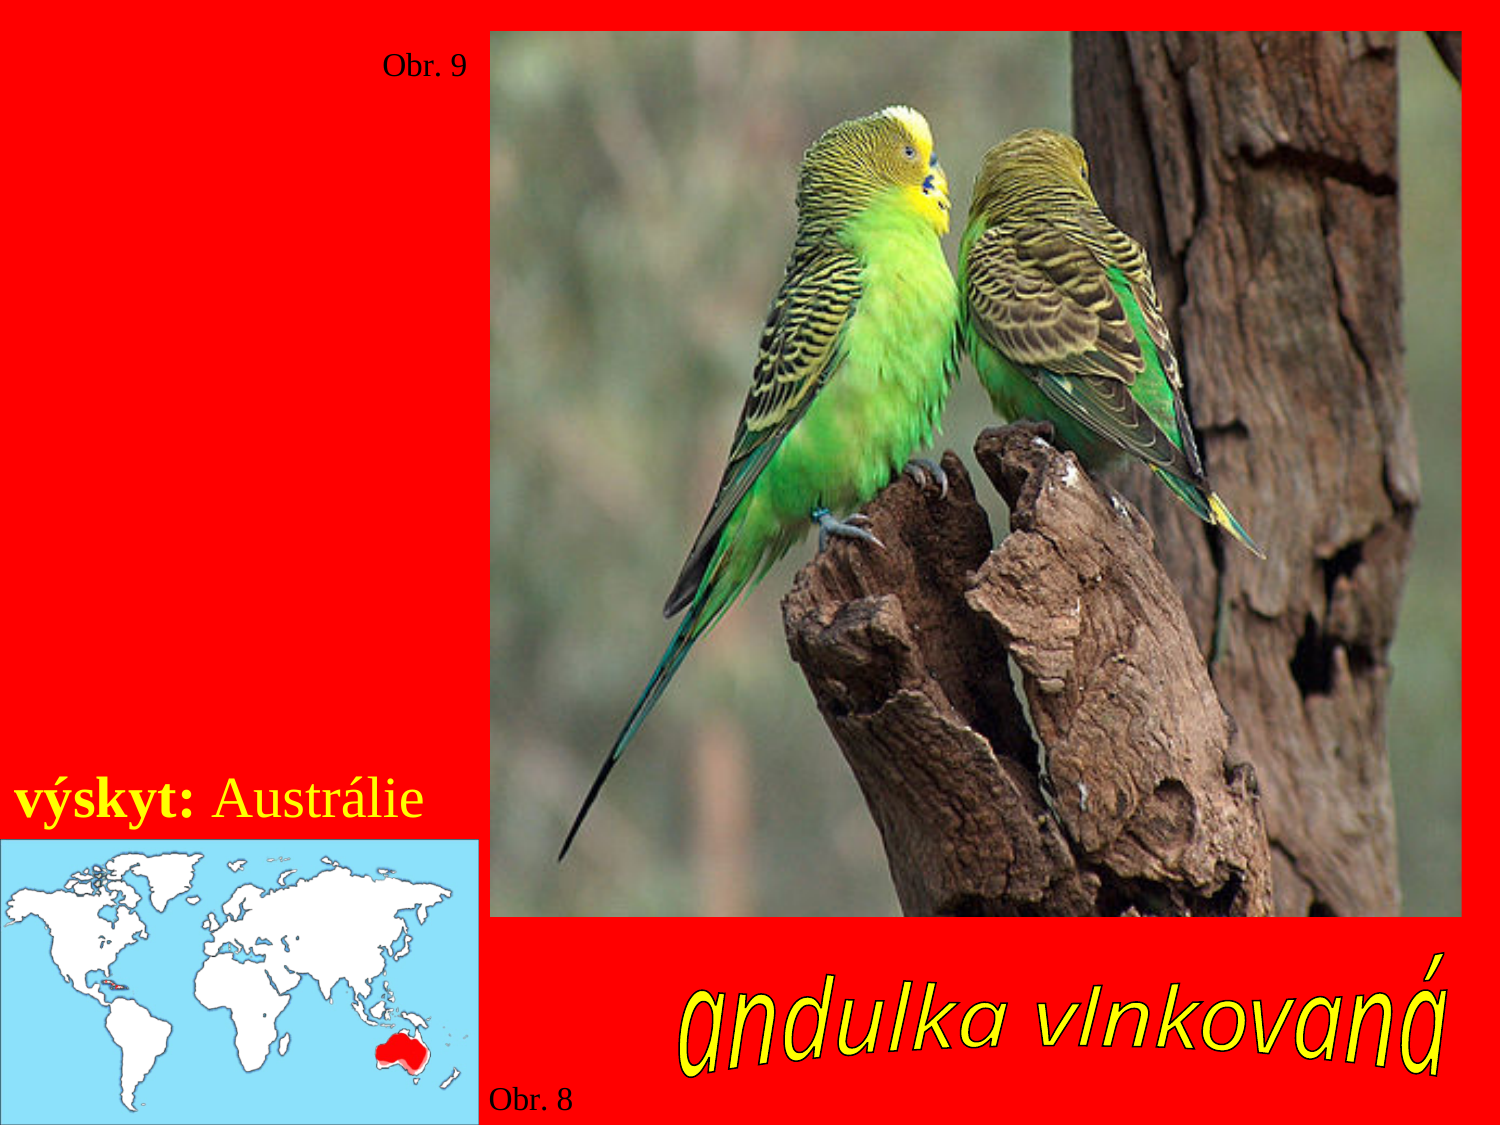

Obr. 9
výskyt: Austrálie
andulka vlnkovaná
 Obr. 8